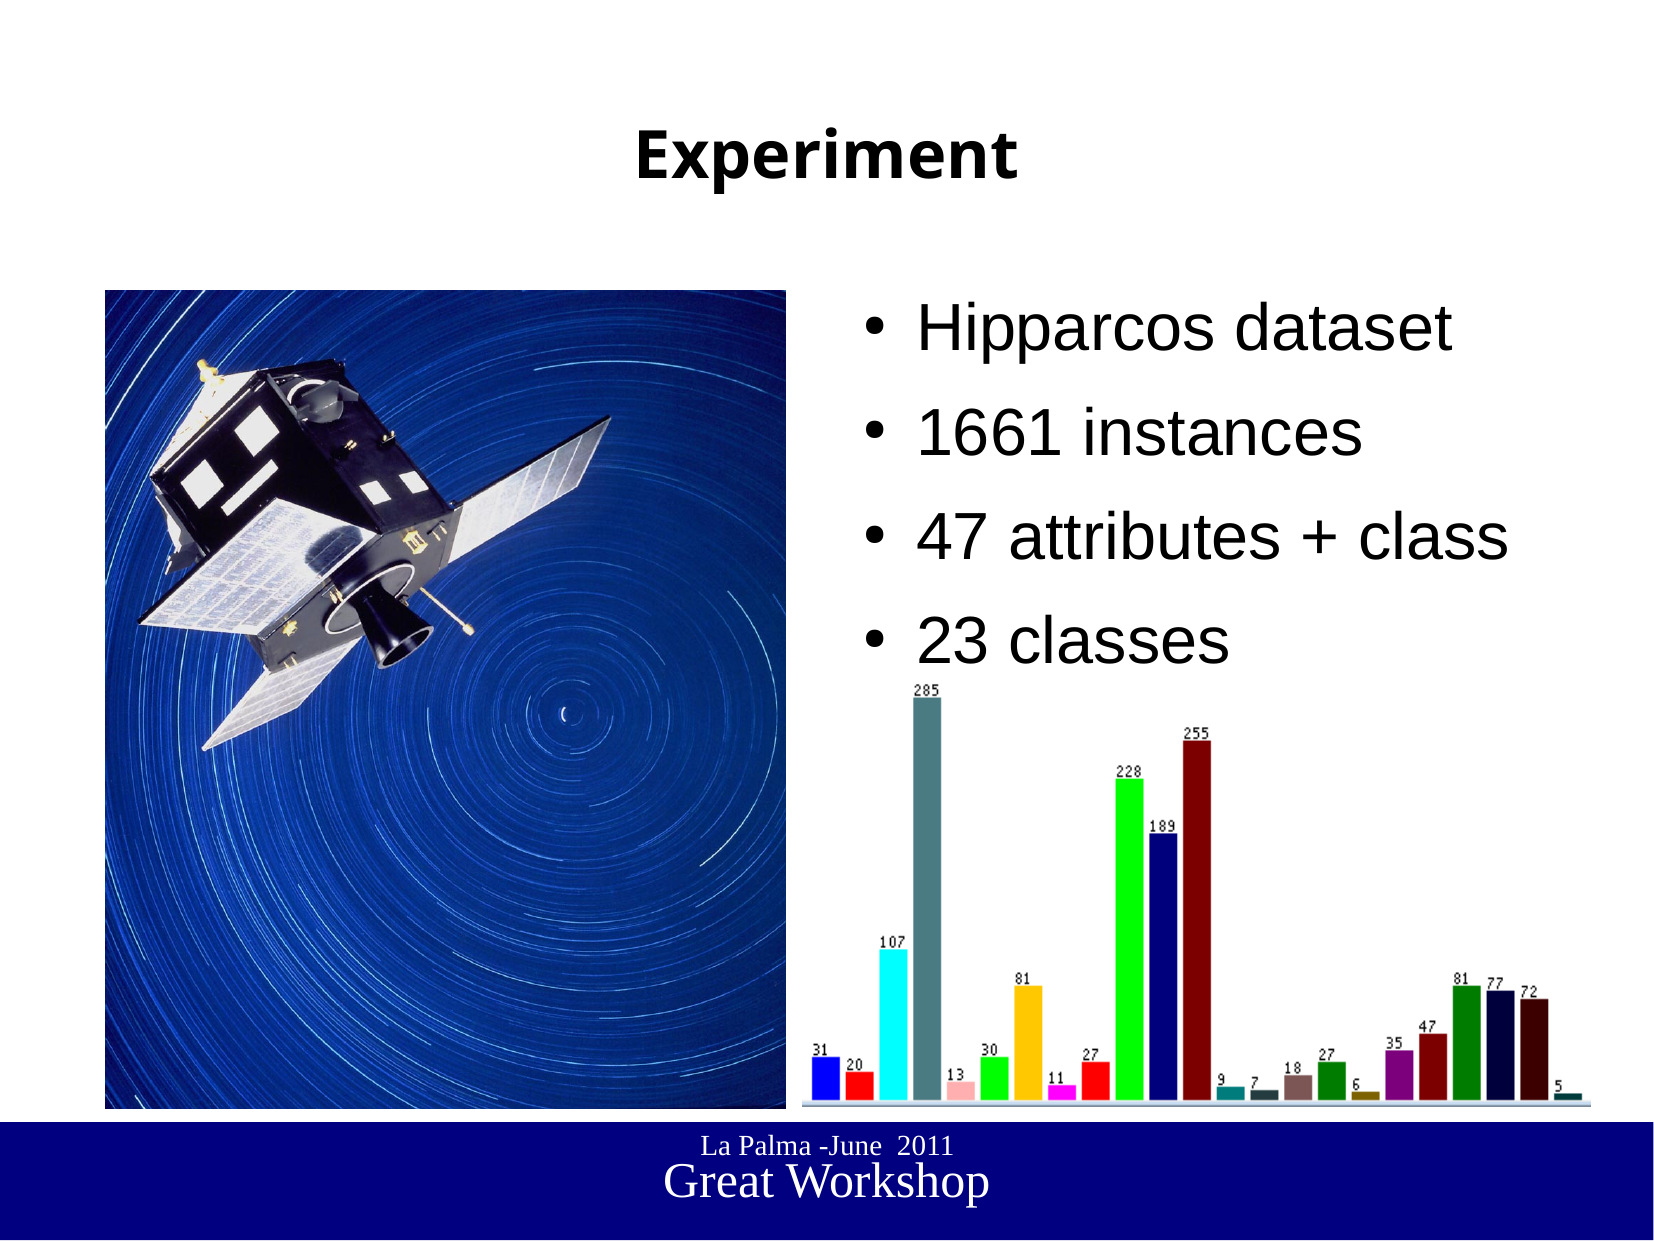

# Experiment
Hipparcos dataset
1661 instances
47 attributes + class
23 classes